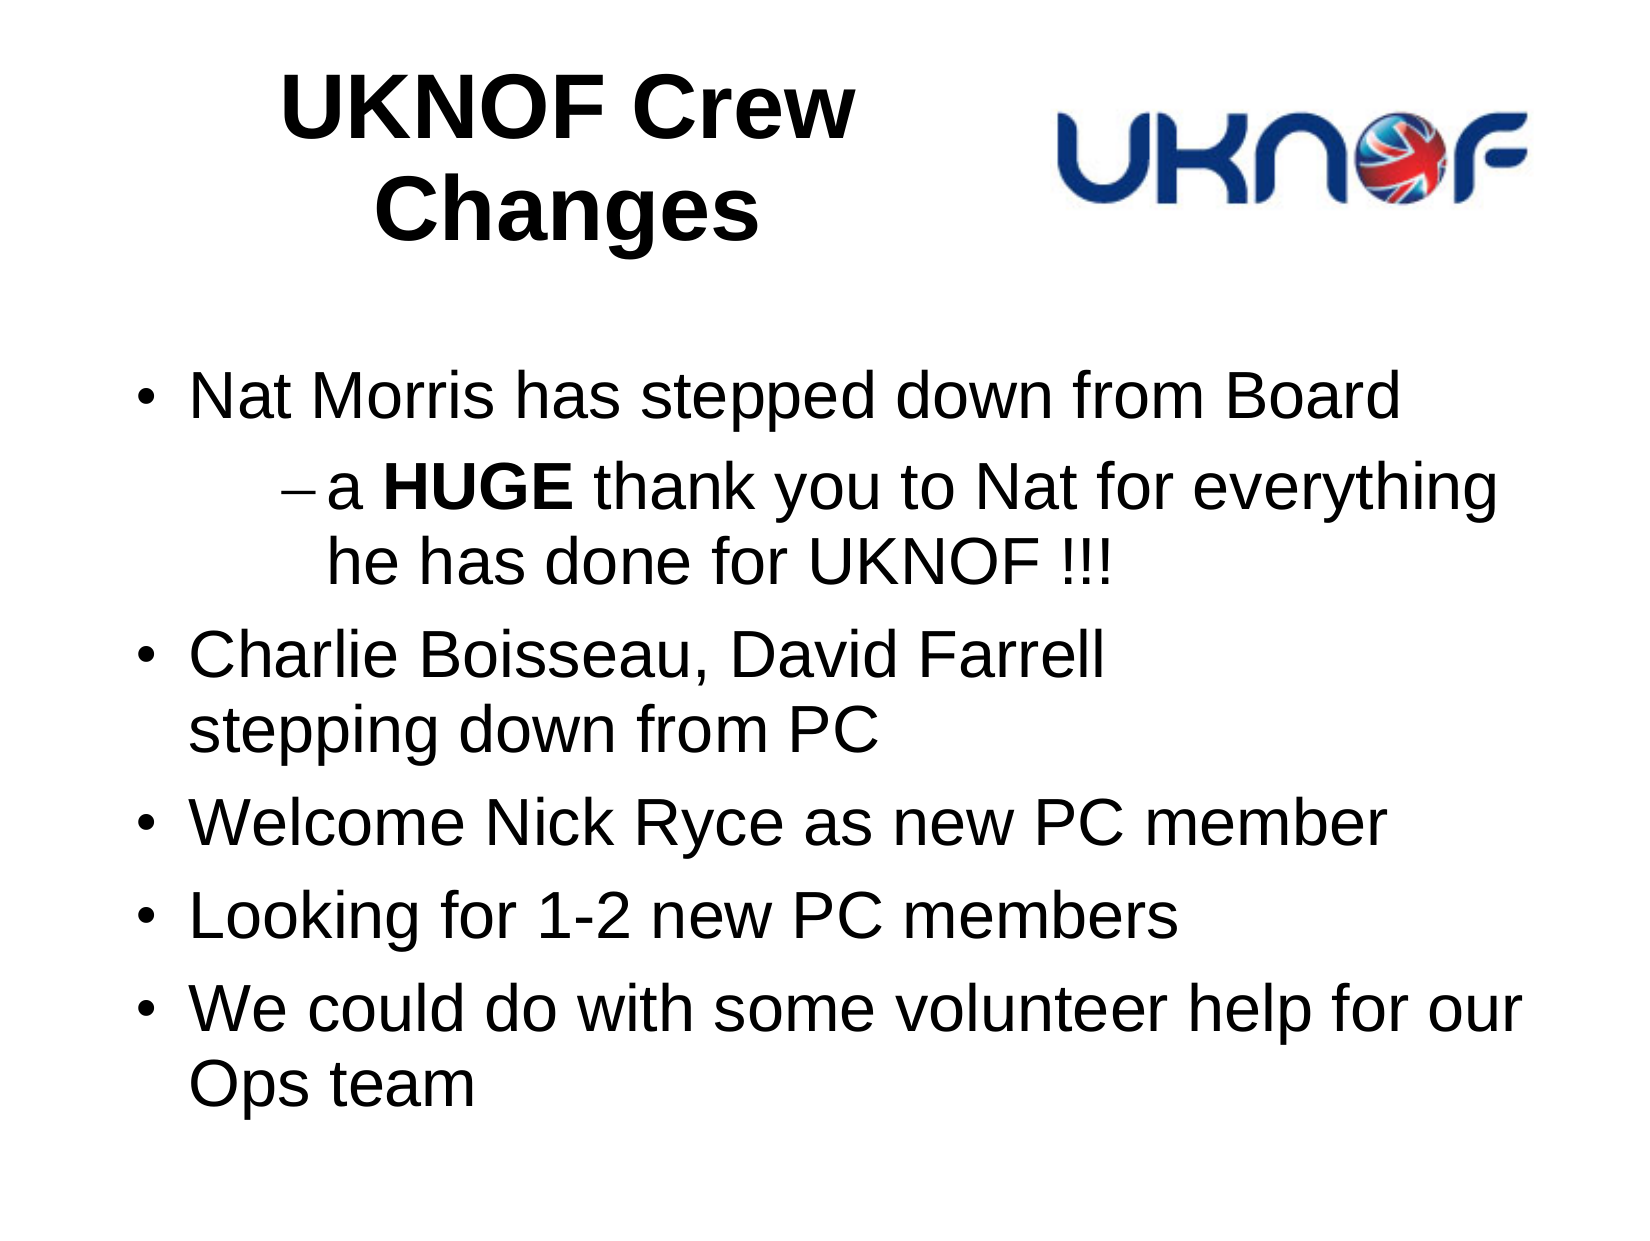

# UKNOF Crew Changes
Nat Morris has stepped down from Board
a HUGE thank you to Nat for everything he has done for UKNOF !!!
Charlie Boisseau, David Farrell
stepping down from PC
Welcome Nick Ryce as new PC member
Looking for 1-2 new PC members
We could do with some volunteer help for our Ops team